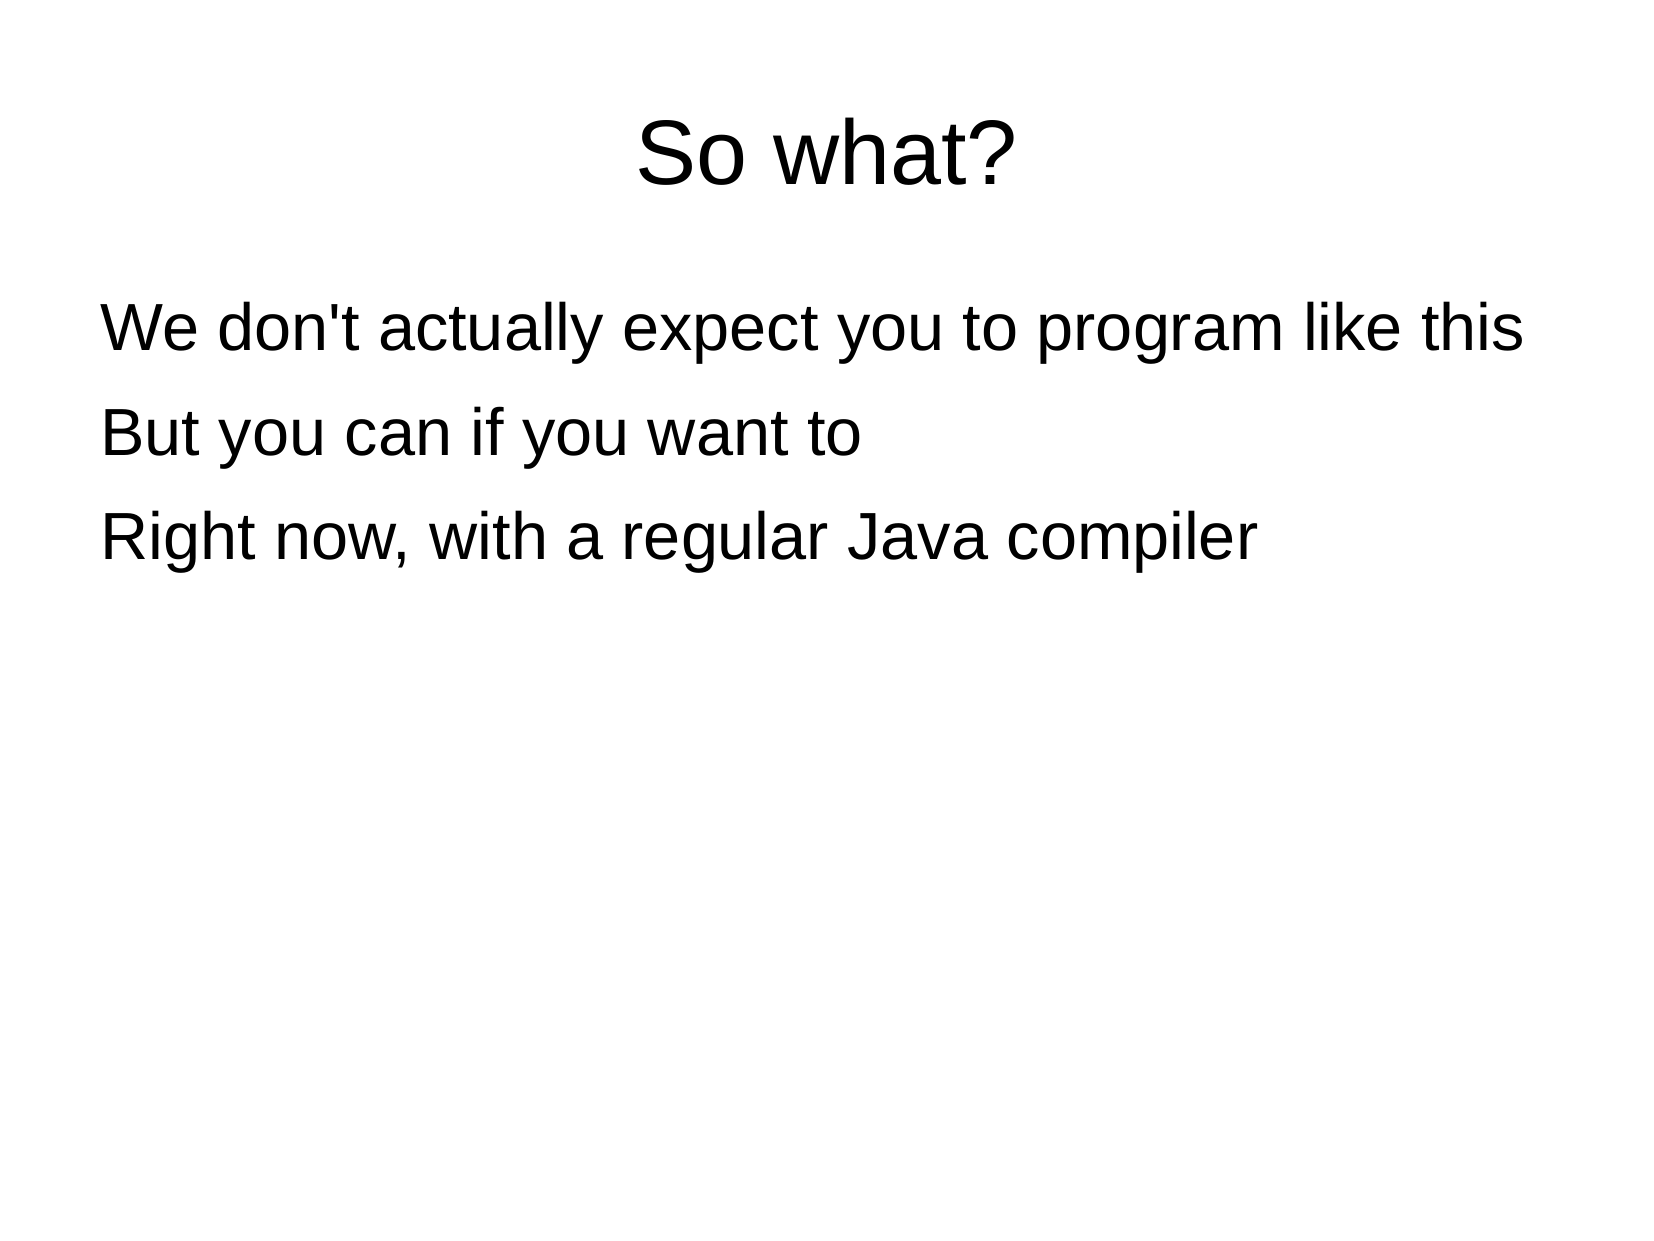

# So what?
We don't actually expect you to program like this
But you can if you want to
Right now, with a regular Java compiler